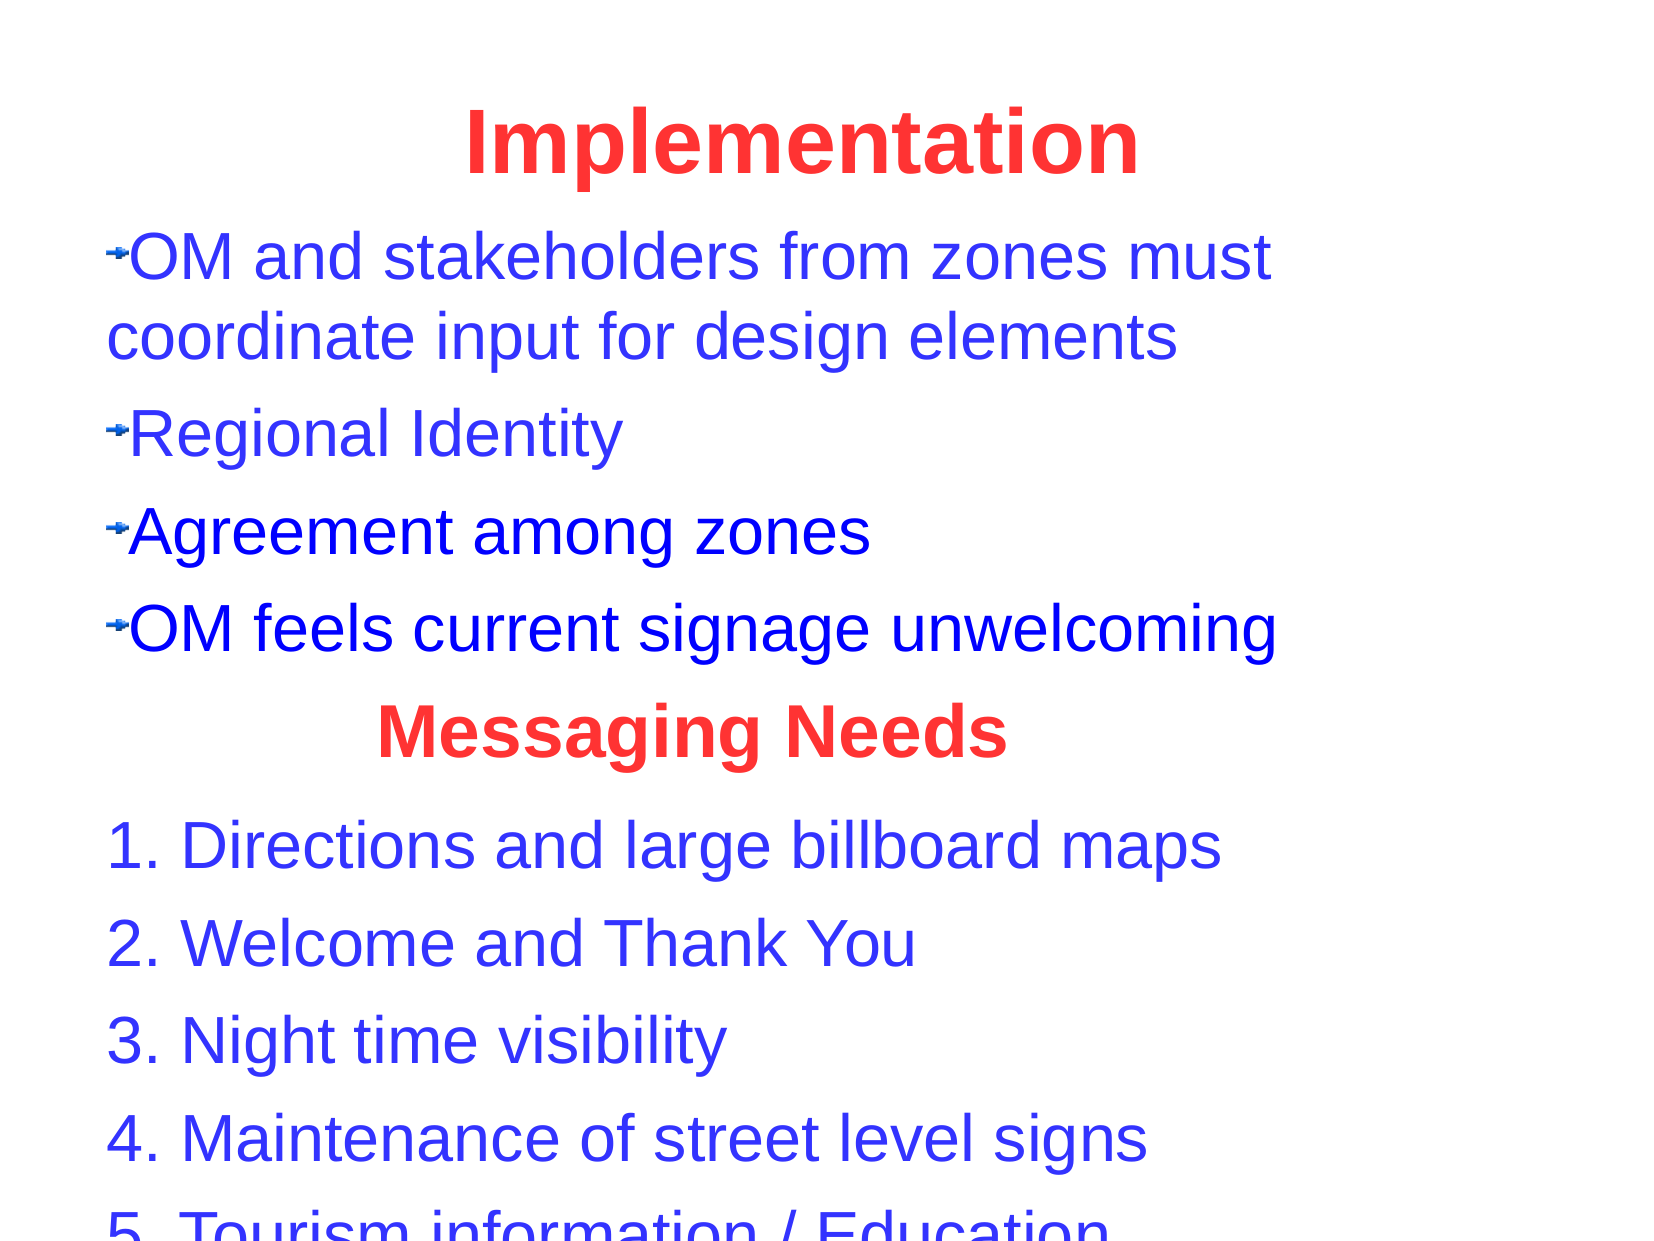

# Implementation
OM and stakeholders from zones must coordinate input for design elements
Regional Identity
Agreement among zones
OM feels current signage unwelcoming
Messaging Needs
1. Directions and large billboard maps
2. Welcome and Thank You
3. Night time visibility
4. Maintenance of street level signs
5. Tourism information / Education